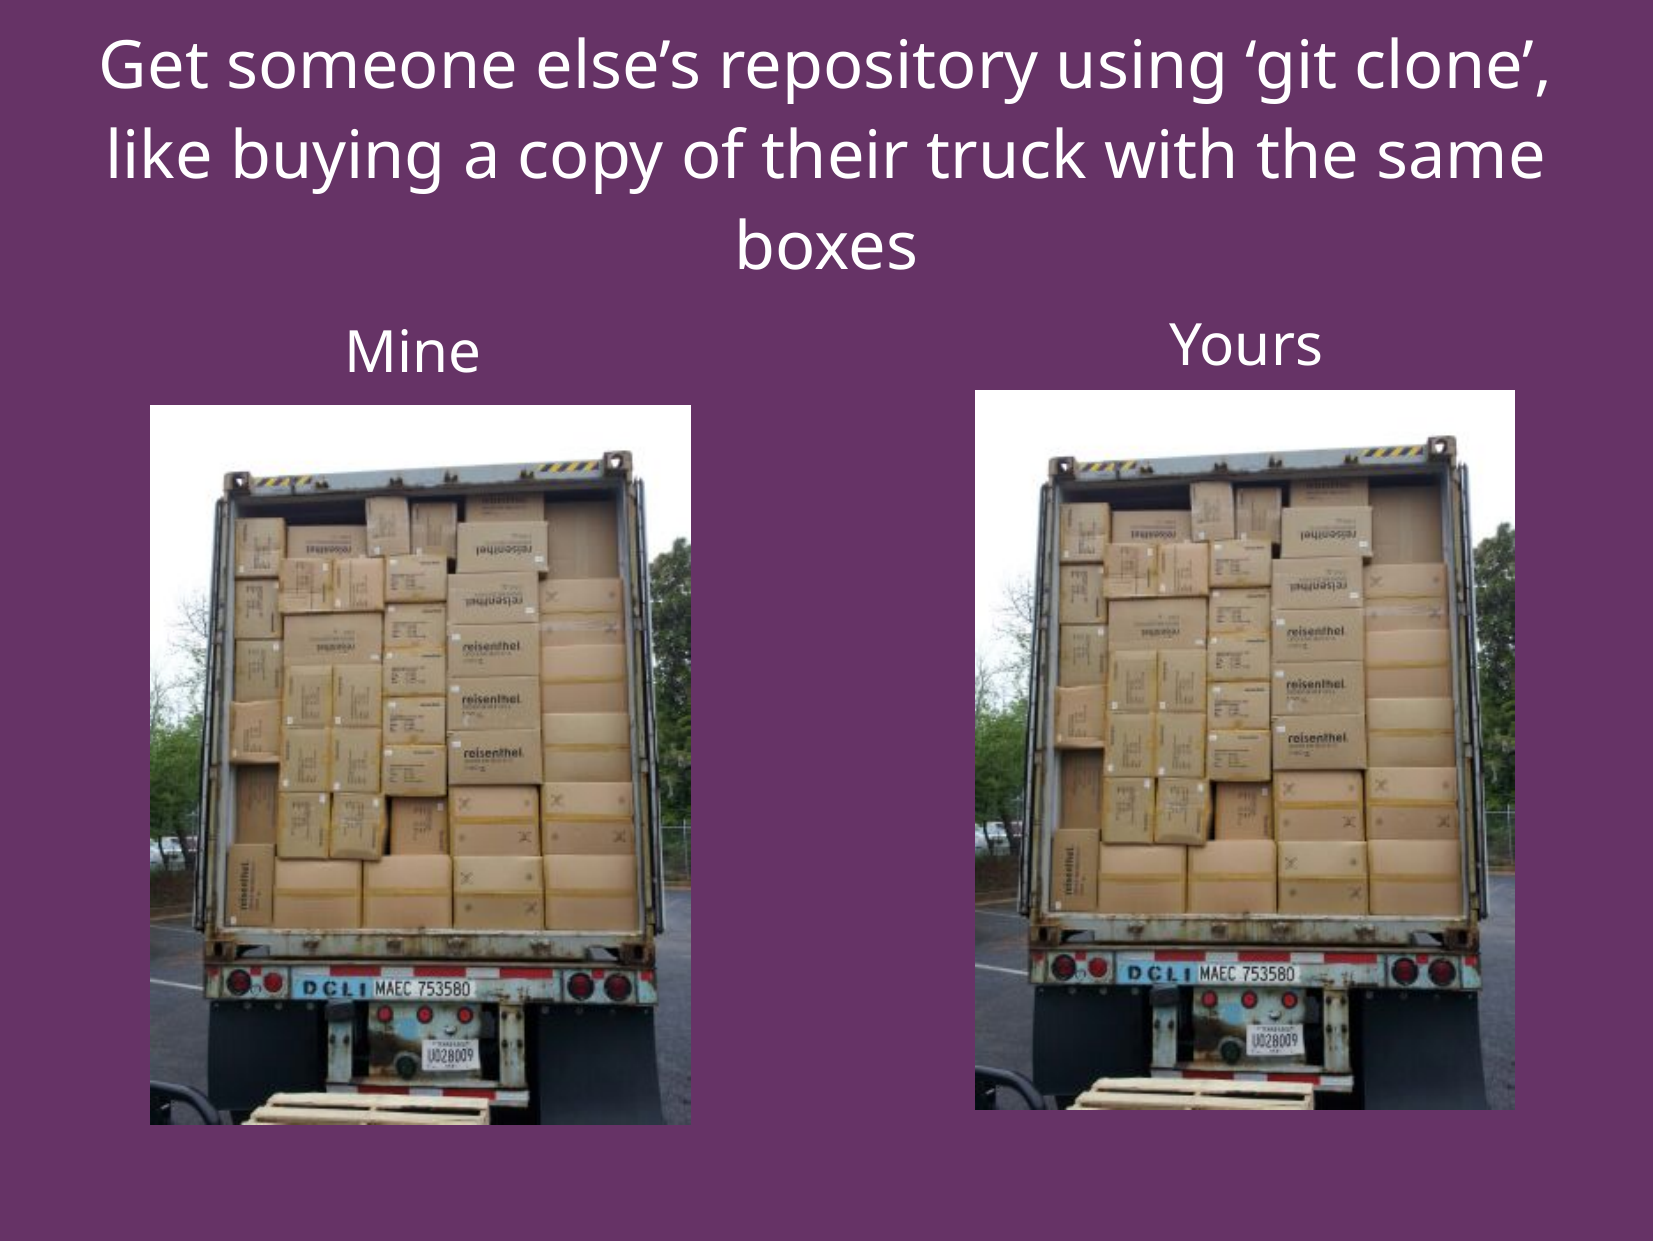

# Get someone else’s repository using ‘git clone’, like buying a copy of their truck with the same boxes
Yours
Mine